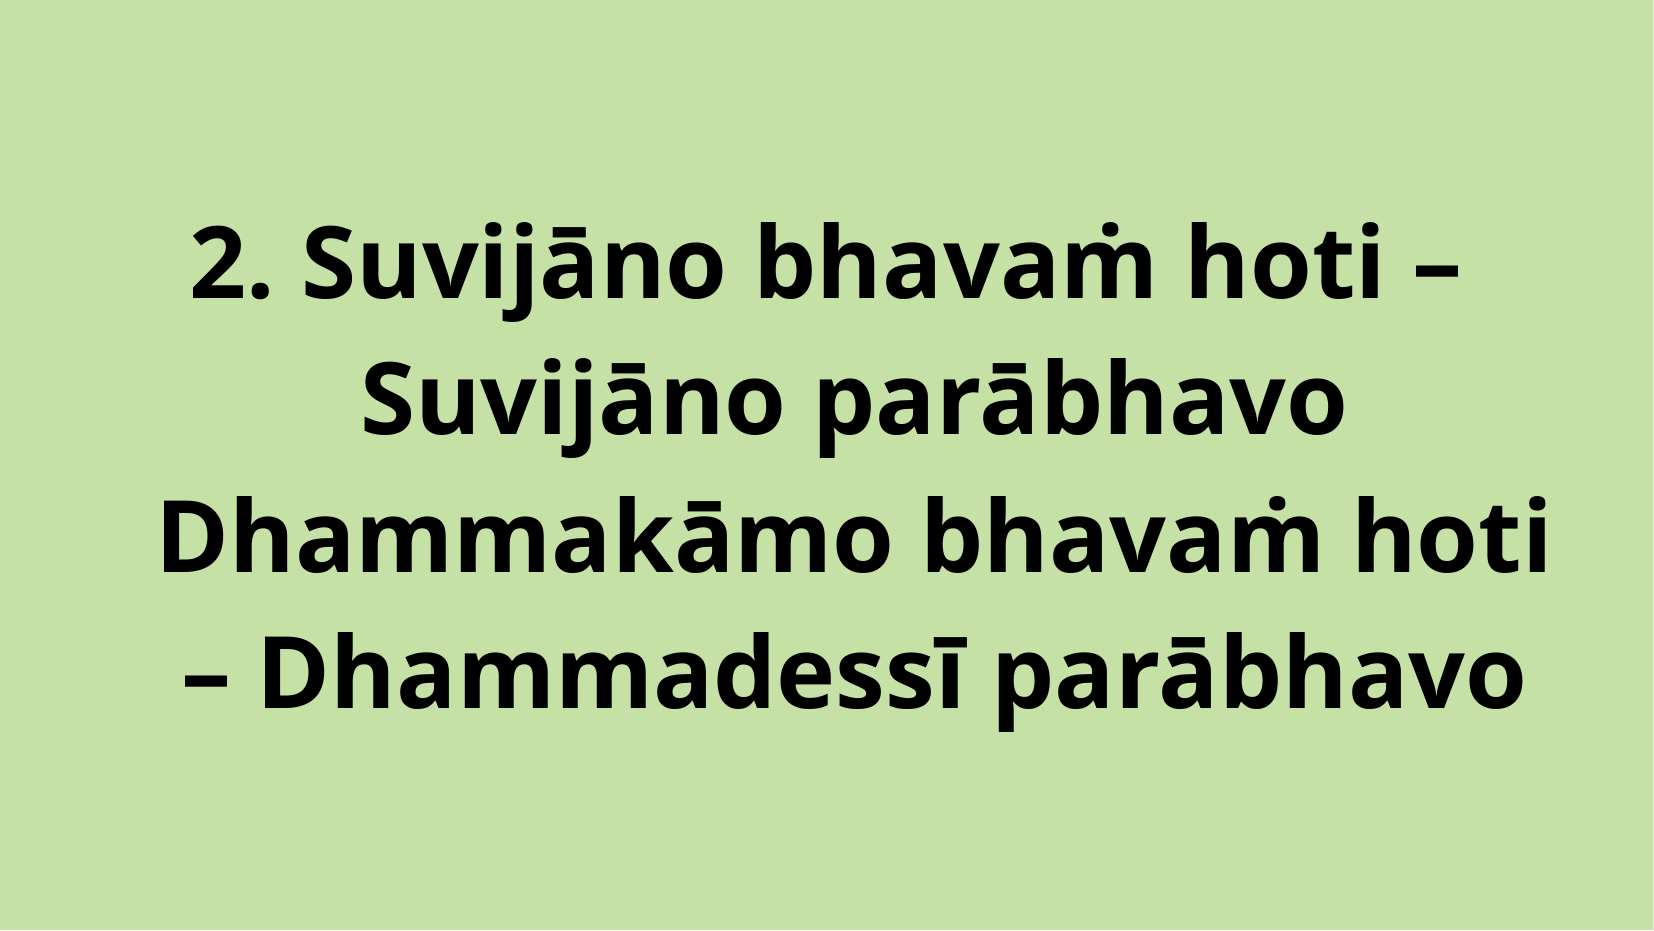

# 2. Suvijāno bhavaṁ hoti – Suvijāno parābhavo
Dhammakāmo bhavaṁ hoti – Dhammadessī parābhavo